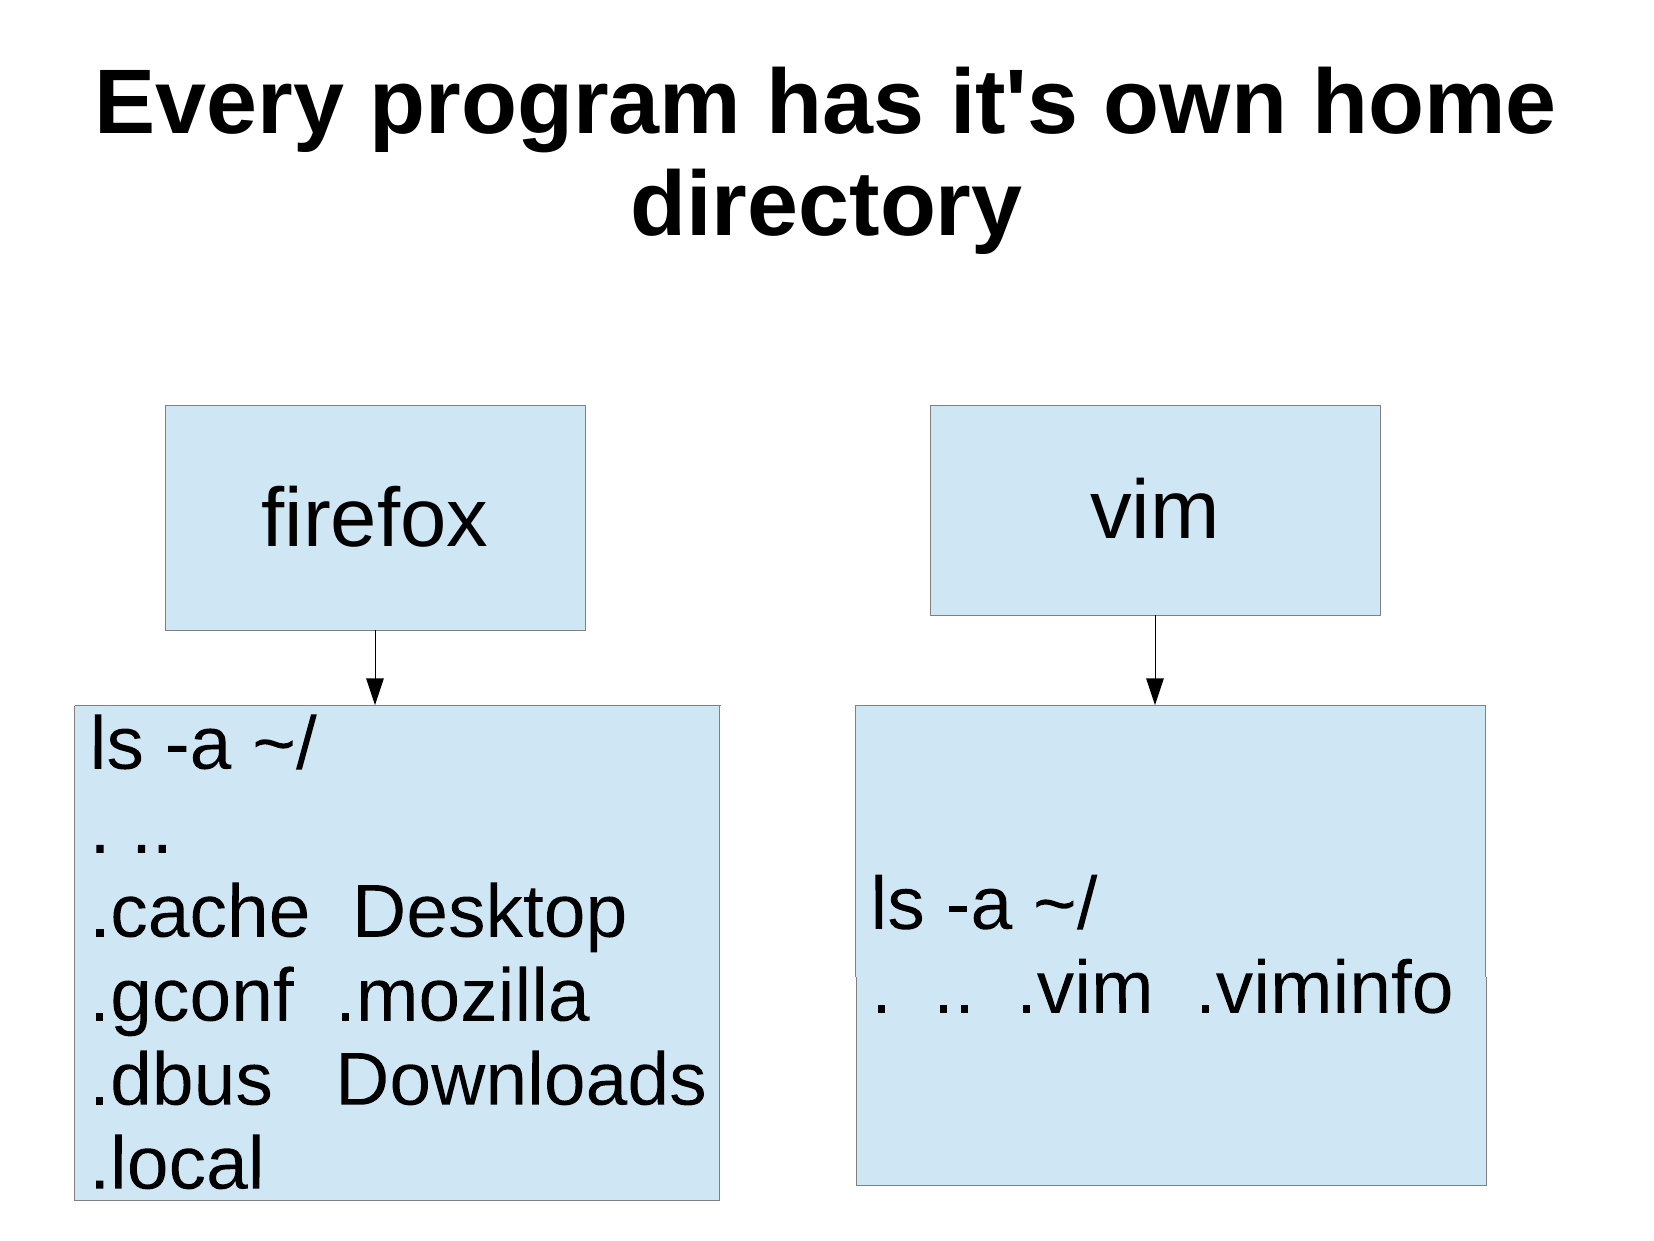

# Every program has it's own home directory
firefox
vim
ls -a ~/
. .. .vim .viminfo
ls -a ~/
. ..
.cache Desktop
.gconf .mozilla
.dbus Downloads
.local